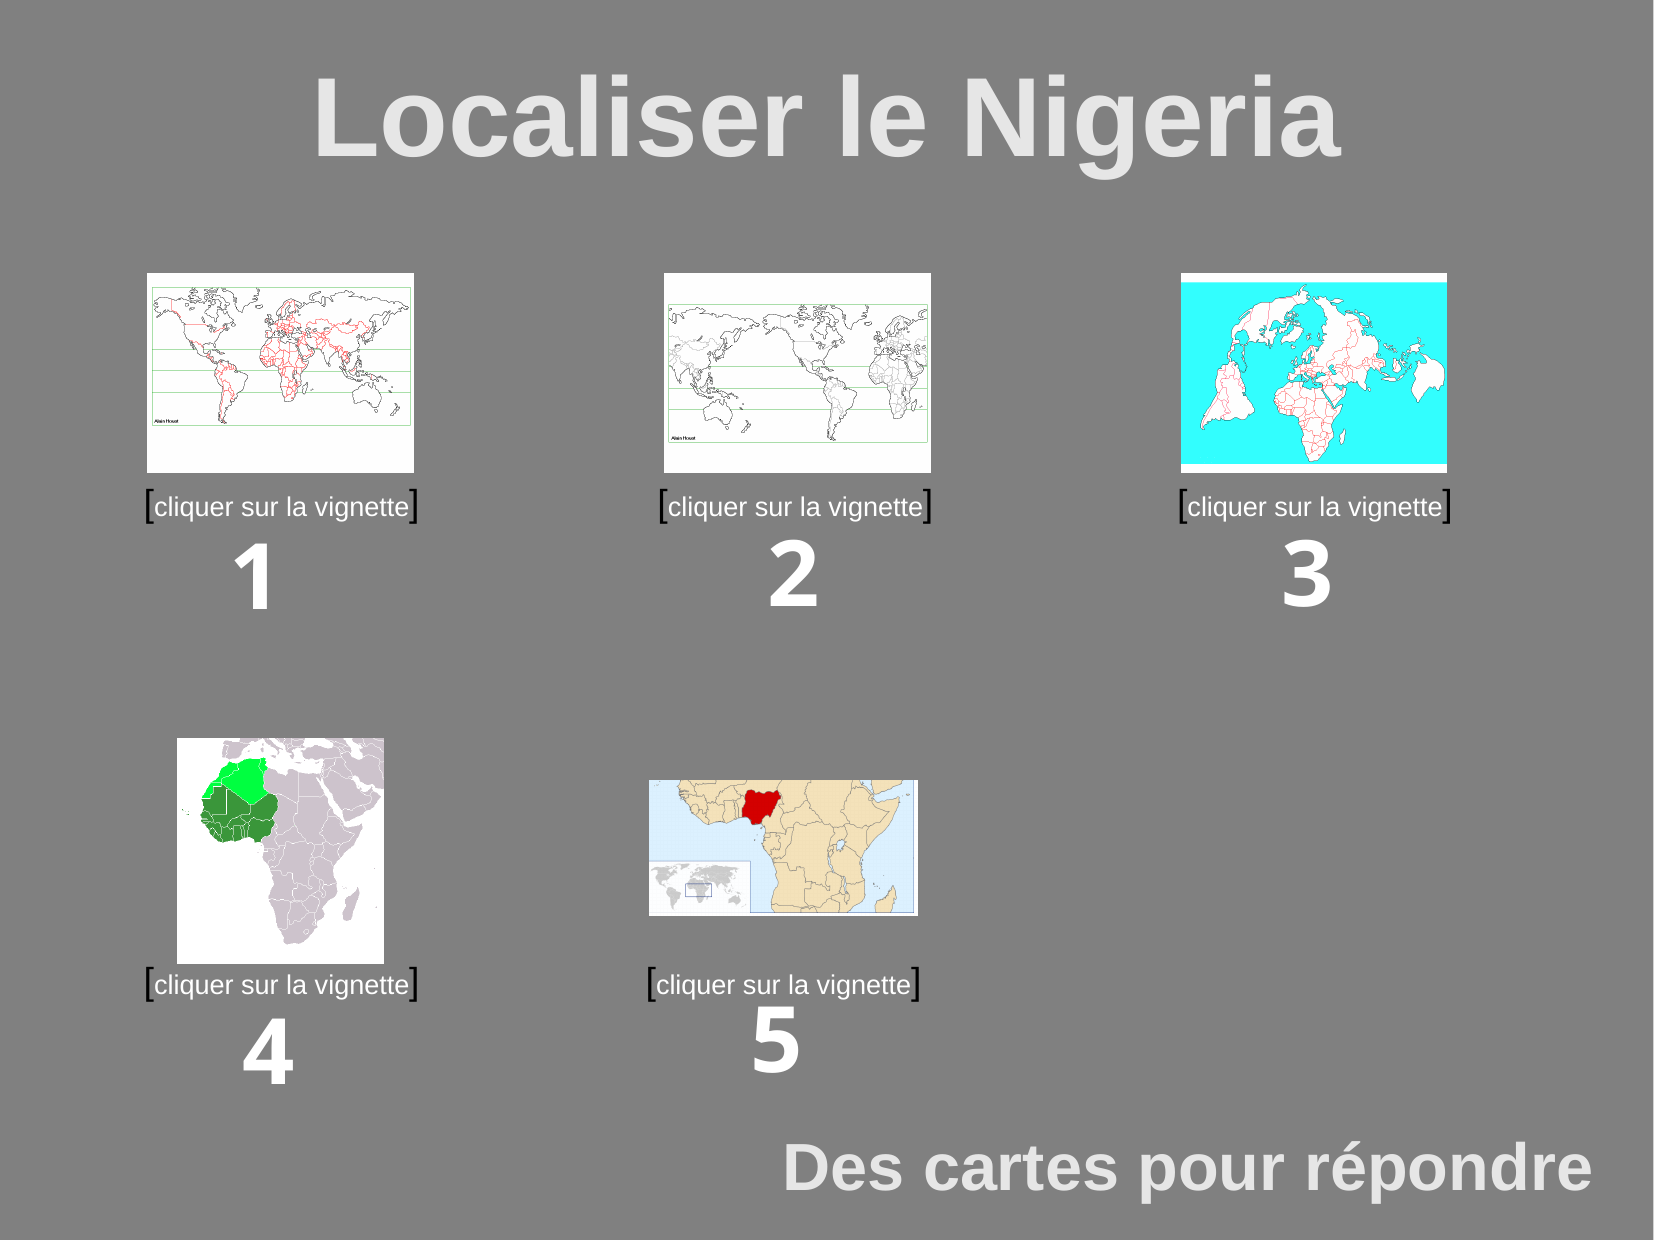

# Localiser le Nigeria
[cliquer sur la vignette]
[cliquer sur la vignette]
[cliquer sur la vignette]
2
3
1
[cliquer sur la vignette]
[cliquer sur la vignette]
5
4
Des cartes pour répondre